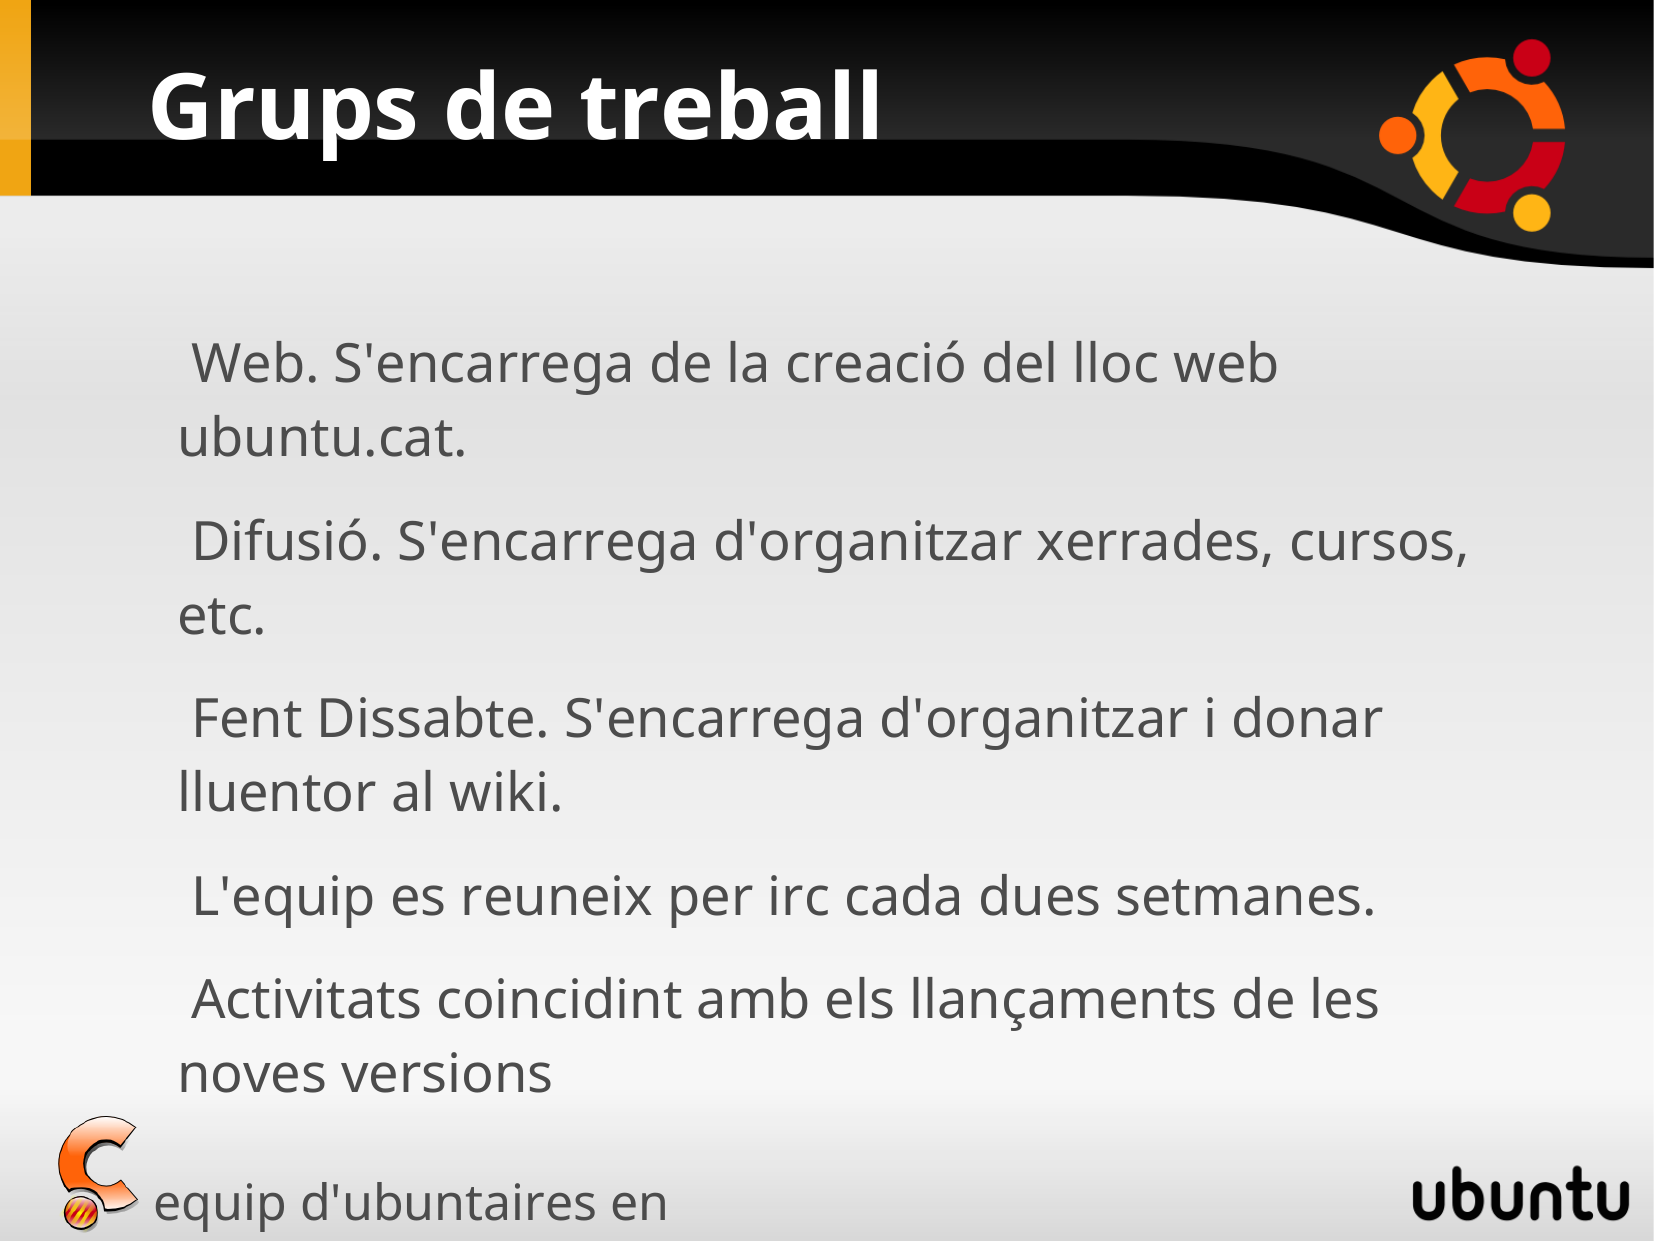

# Grups de treball
 Web. S'encarrega de la creació del lloc web ubuntu.cat.
 Difusió. S'encarrega d'organitzar xerrades, cursos, etc.
 Fent Dissabte. S'encarrega d'organitzar i donar lluentor al wiki.
 L'equip es reuneix per irc cada dues setmanes.
 Activitats coincidint amb els llançaments de les noves versions